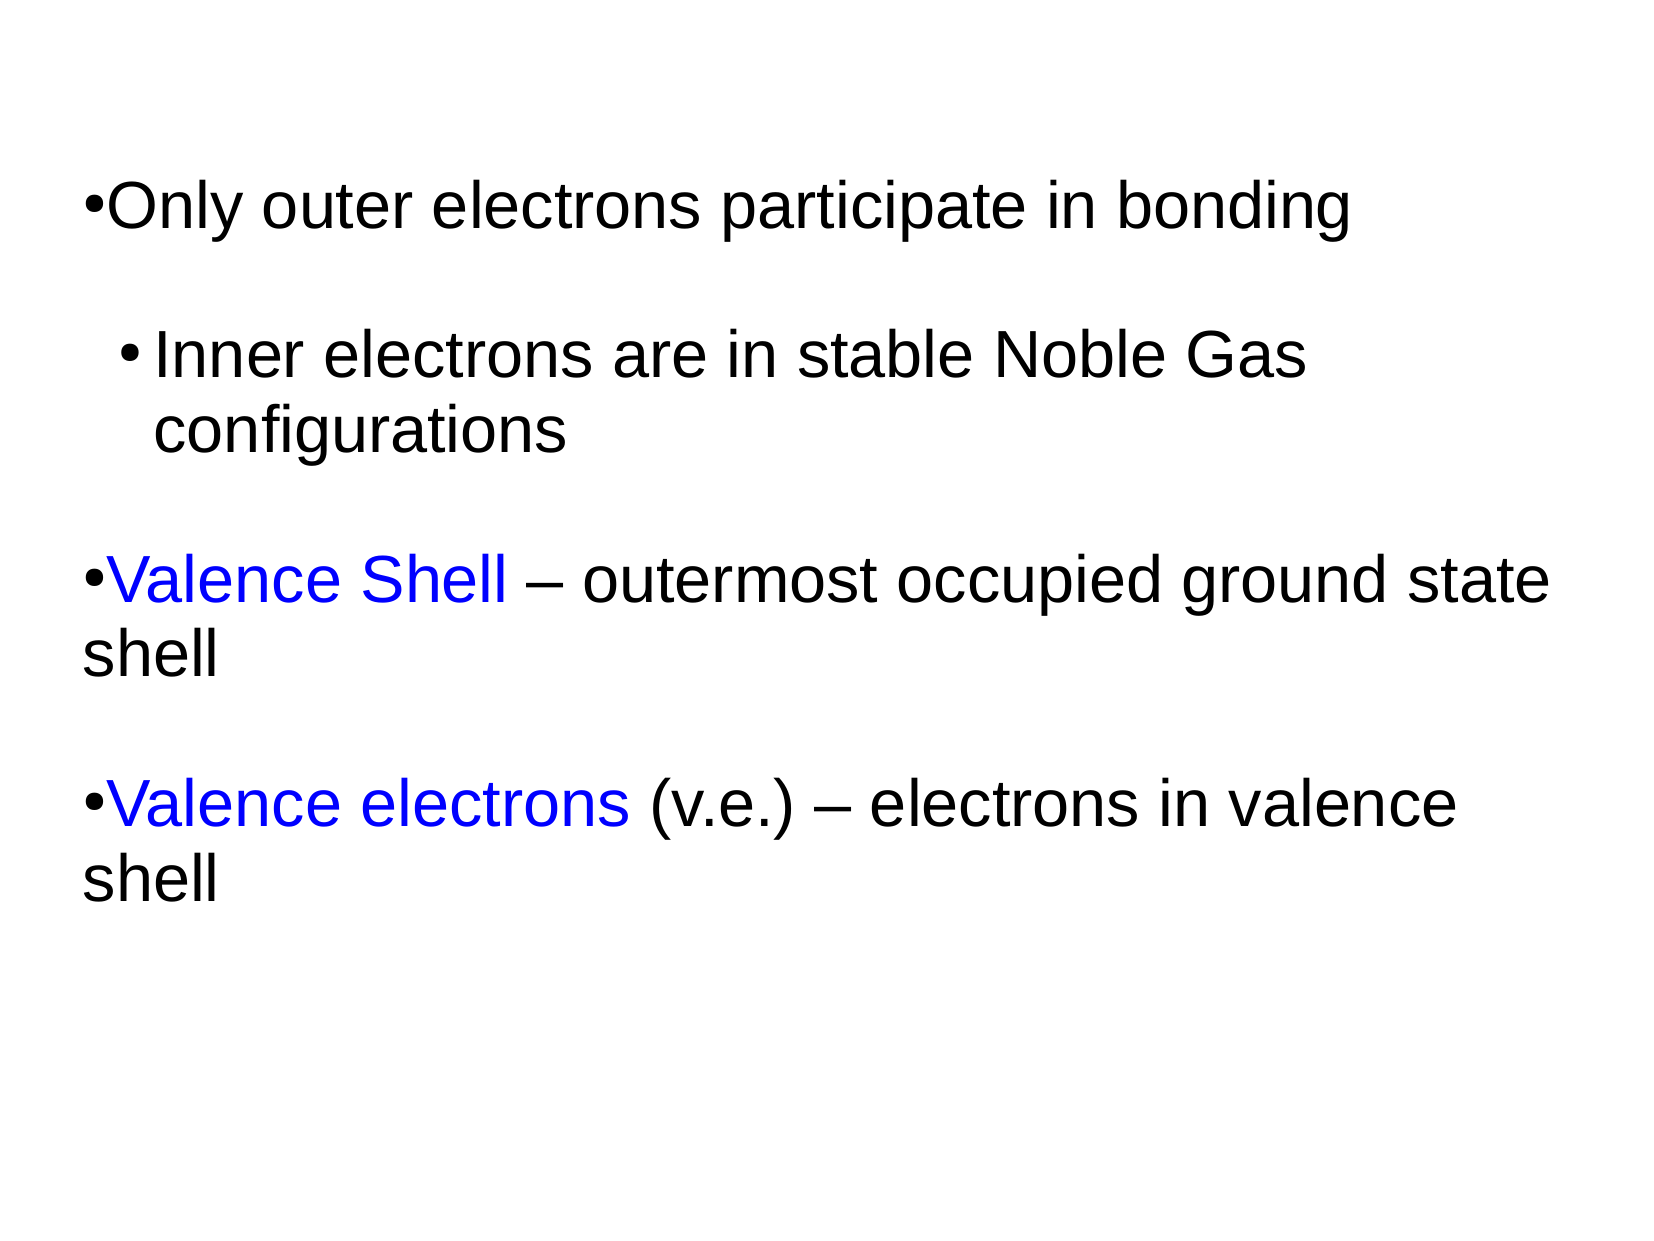

# Only outer electrons participate in bonding
Inner electrons are in stable Noble Gas configurations
Valence Shell – outermost occupied ground state shell
Valence electrons (v.e.) – electrons in valence shell